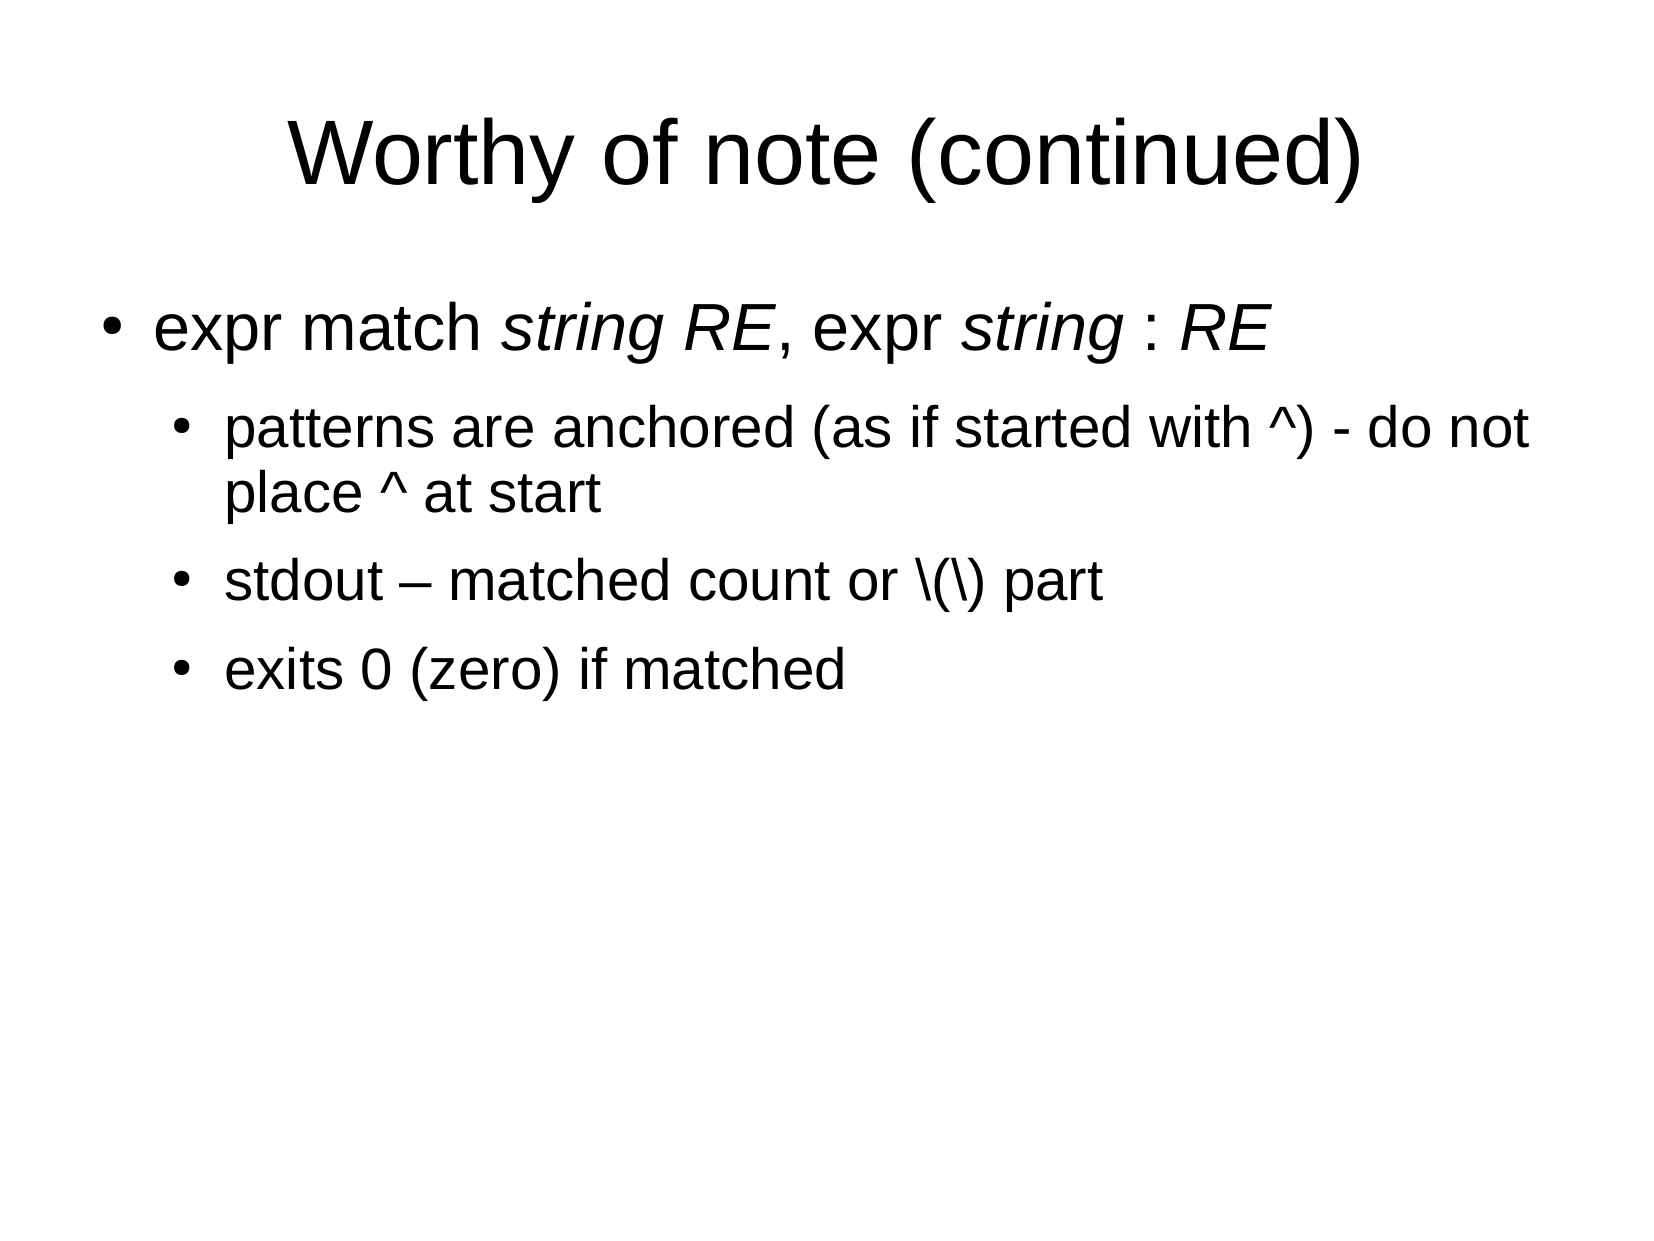

# Worthy of note (continued)
expr match string RE, expr string : RE
patterns are anchored (as if started with ^) - do not place ^ at start
stdout – matched count or \(\) part
exits 0 (zero) if matched